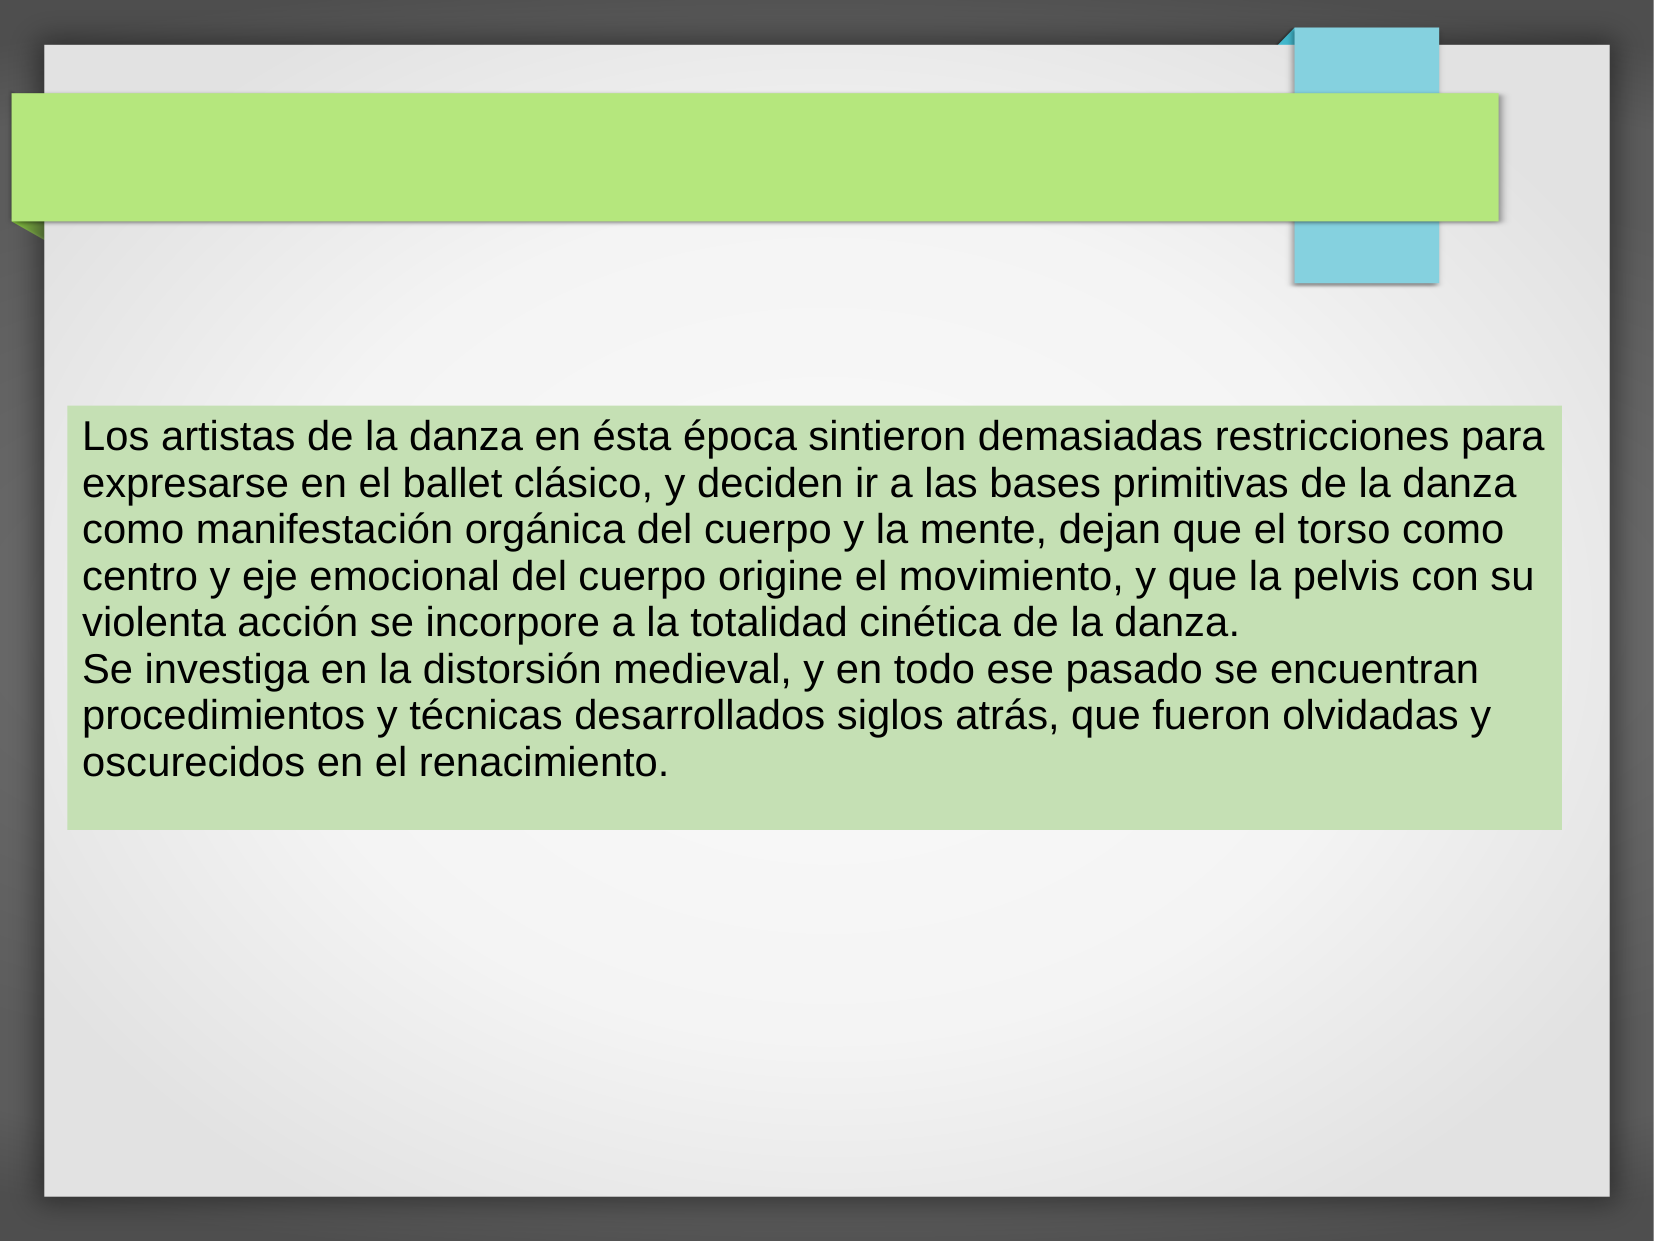

Los artistas de la danza en ésta época sintieron demasiadas restricciones para
expresarse en el ballet clásico, y deciden ir a las bases primitivas de la danza
como manifestación orgánica del cuerpo y la mente, dejan que el torso como
centro y eje emocional del cuerpo origine el movimiento, y que la pelvis con su
violenta acción se incorpore a la totalidad cinética de la danza.
Se investiga en la distorsión medieval, y en todo ese pasado se encuentran
procedimientos y técnicas desarrollados siglos atrás, que fueron olvidadas y
oscurecidos en el renacimiento.